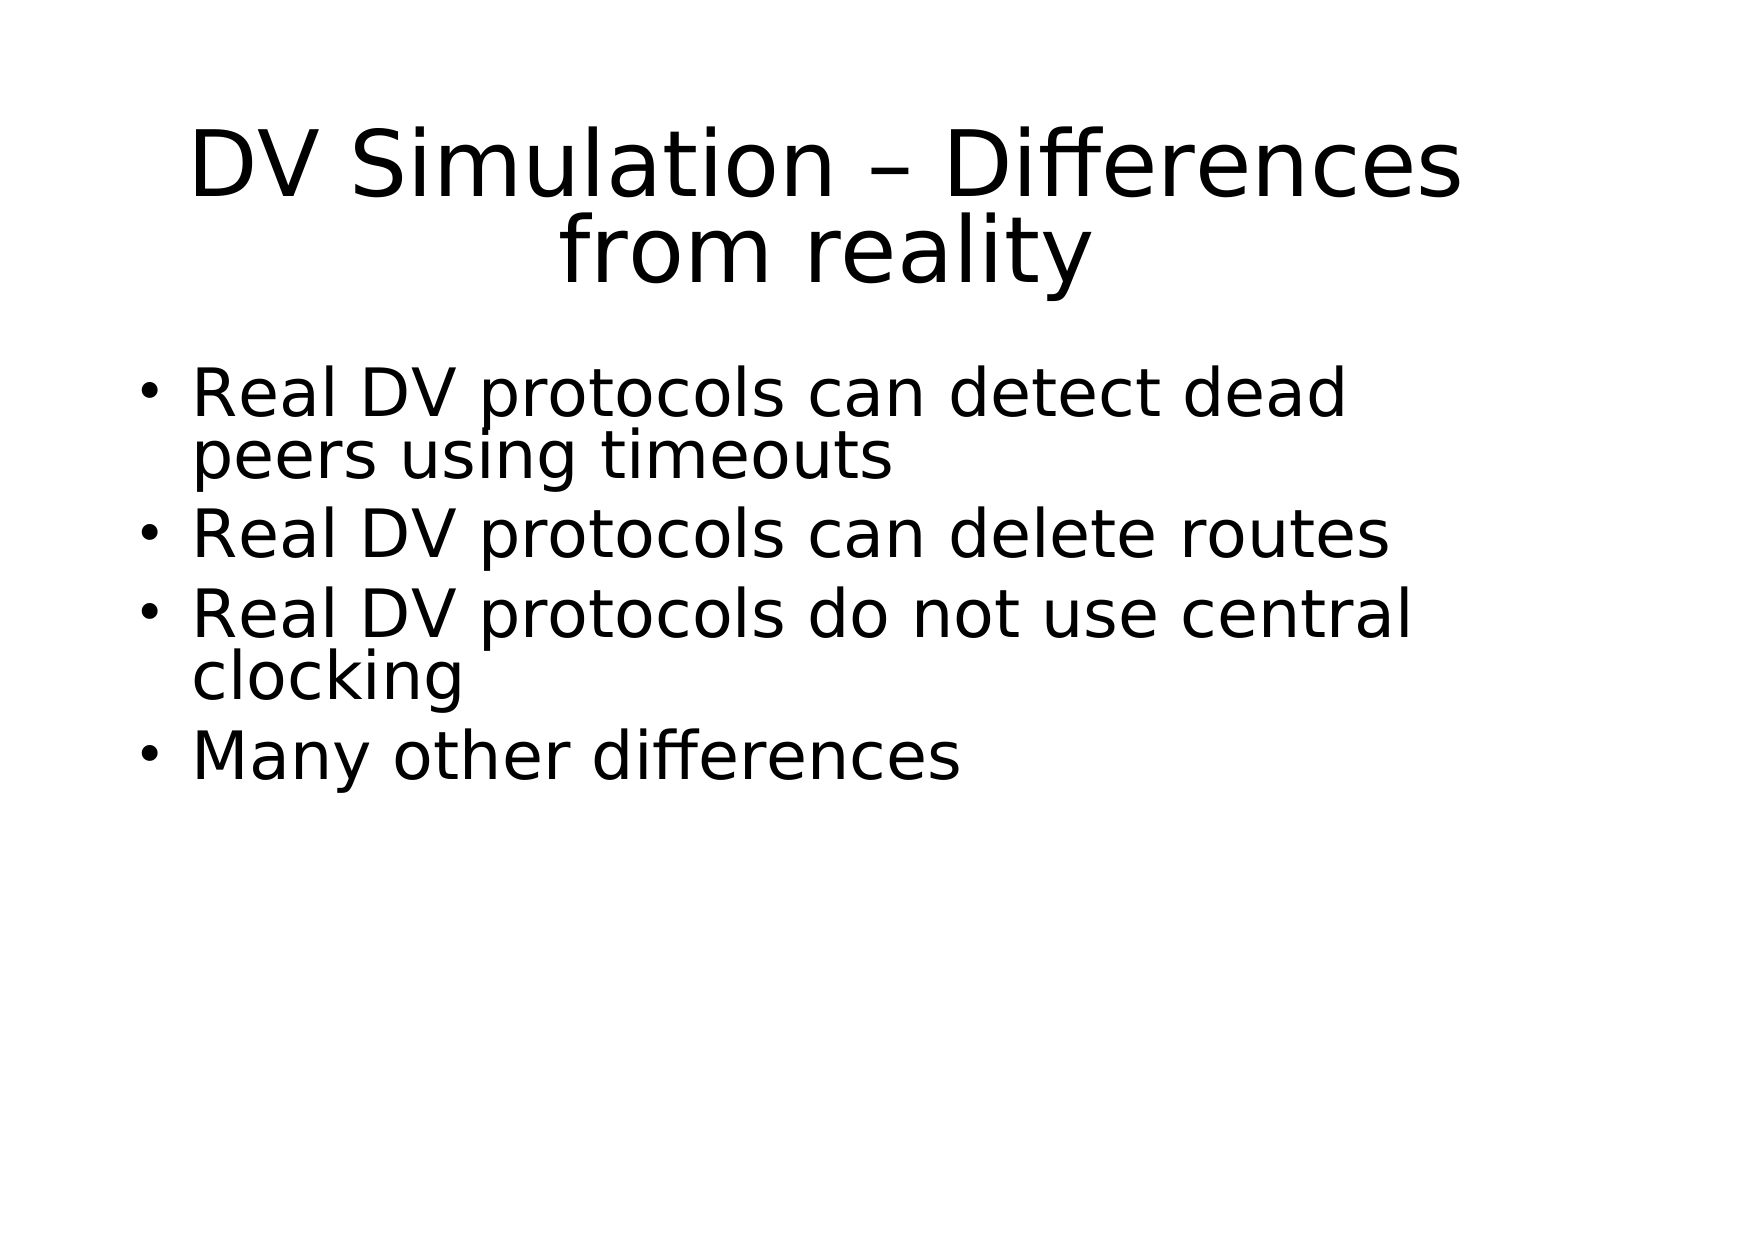

# DV Simulation – Differences from reality
Real DV protocols can detect dead peers using timeouts
Real DV protocols can delete routes
Real DV protocols do not use central clocking
Many other differences